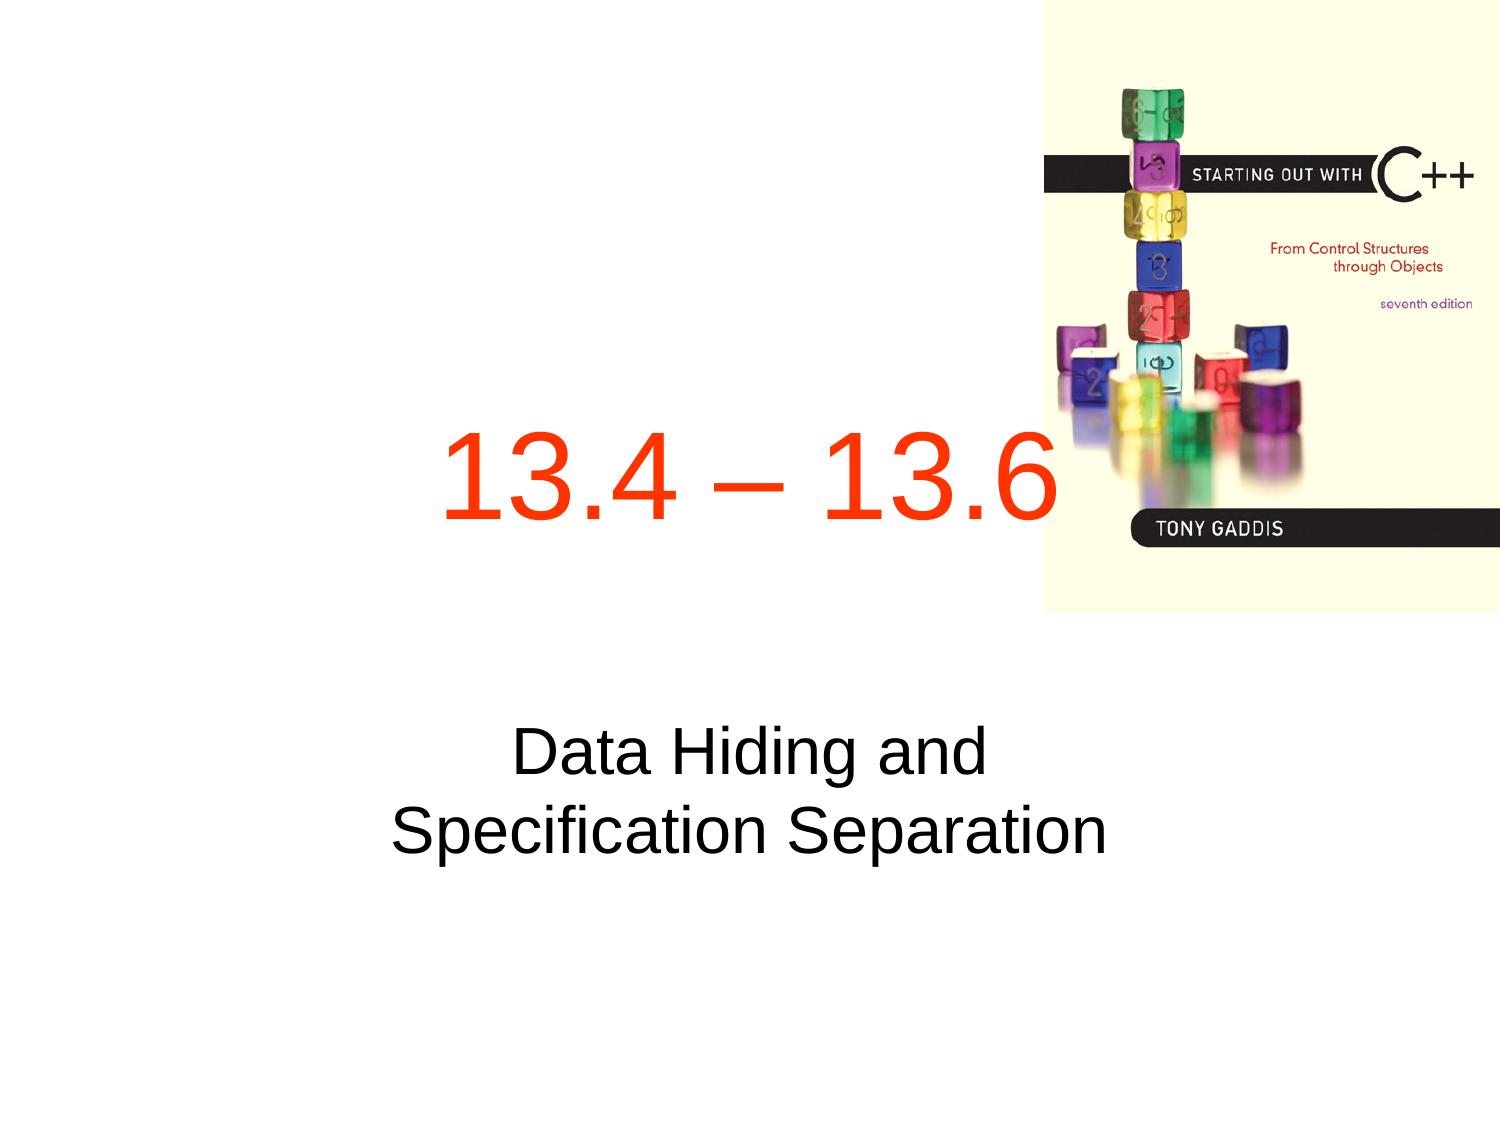

# 13.4 – 13.6
Data Hiding and Specification Separation